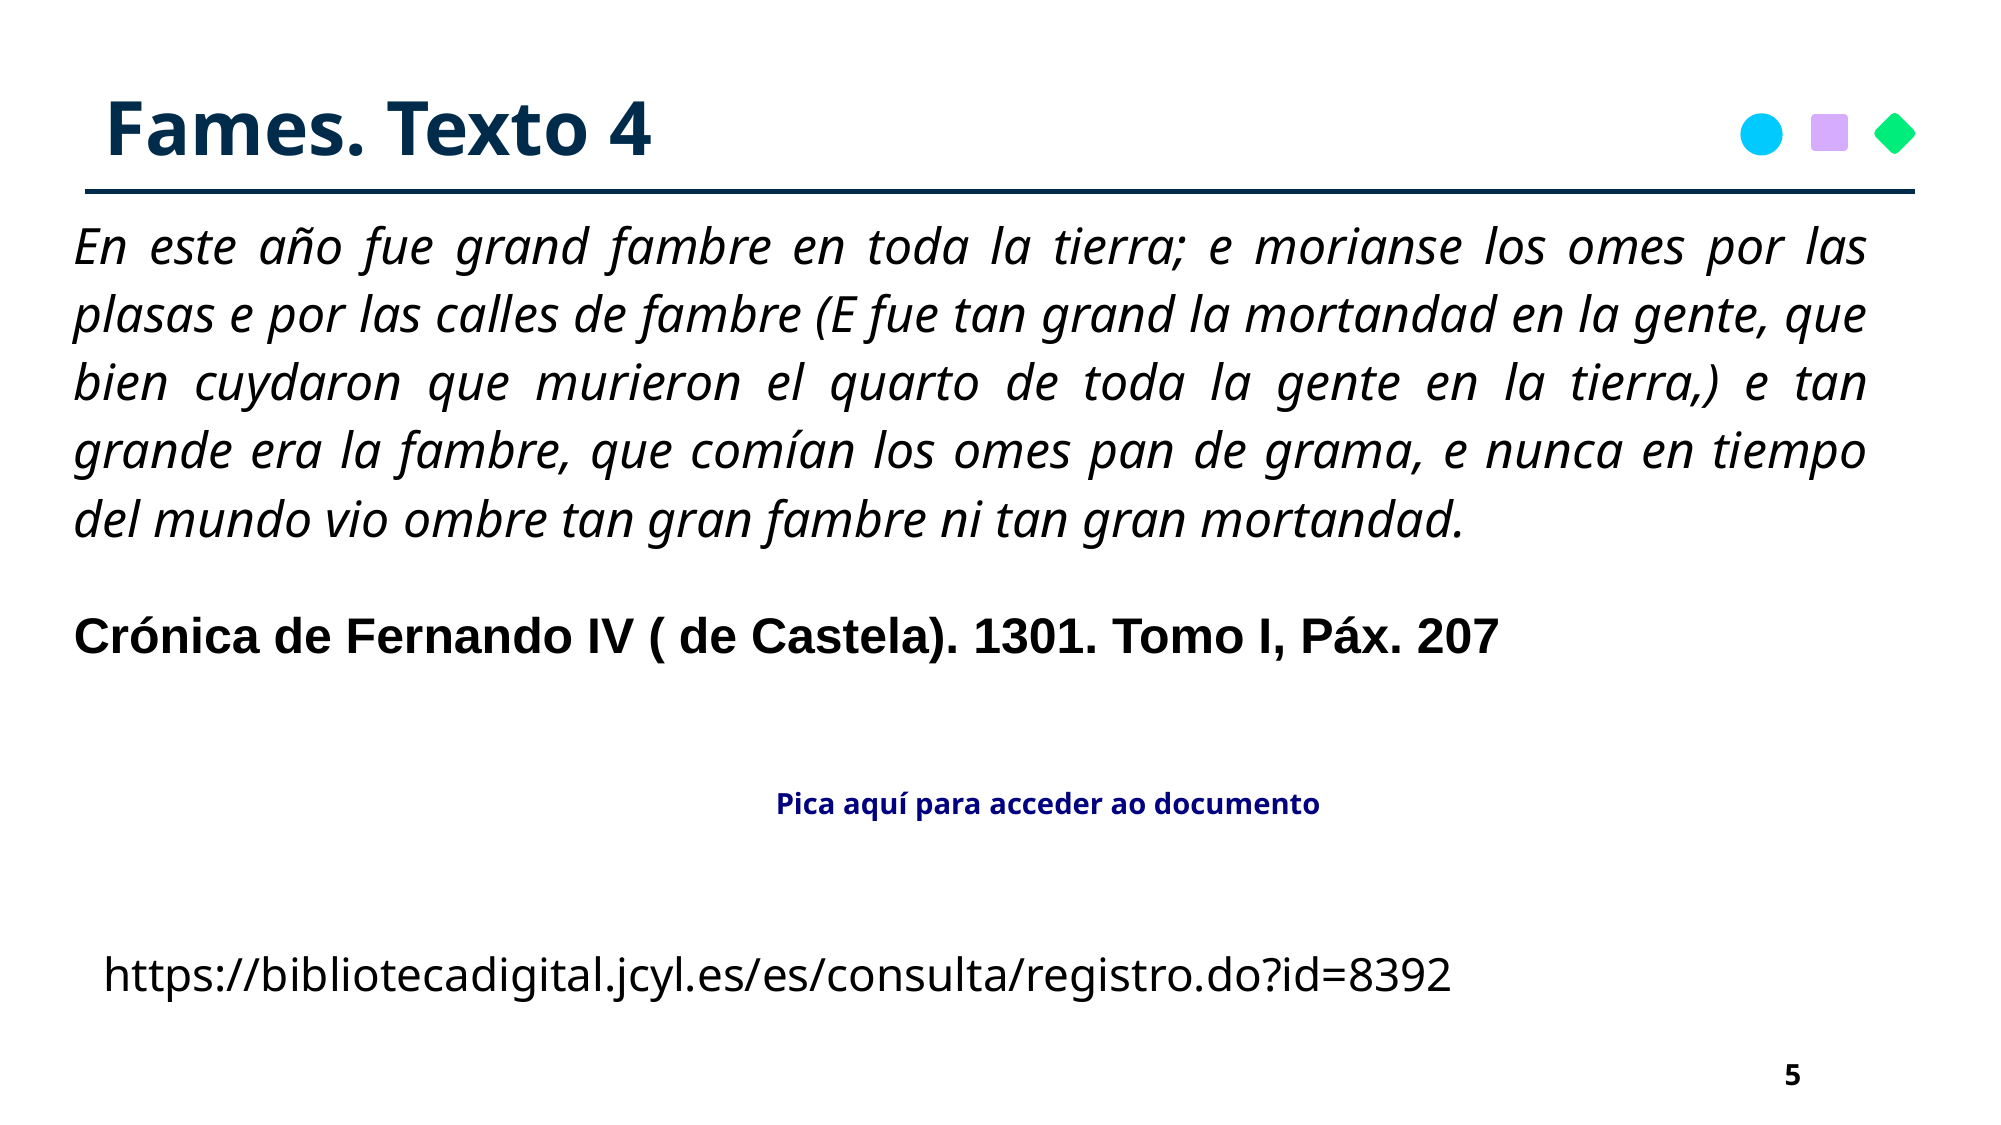

# Fames. Texto 4
En este año fue grand fambre en toda la tierra; e morianse los omes por las plasas e por las calles de fambre (E fue tan grand la mortandad en la gente, que bien cuydaron que murieron el quarto de toda la gente en la tierra,) e tan grande era la fambre, que comían los omes pan de grama, e nunca en tiempo del mundo vio ombre tan gran fambre ni tan gran mortandad.
Crónica de Fernando IV ( de Castela). 1301. Tomo I, Páx. 207
Pica aquí para acceder ao documento
https://bibliotecadigital.jcyl.es/es/consulta/registro.do?id=8392